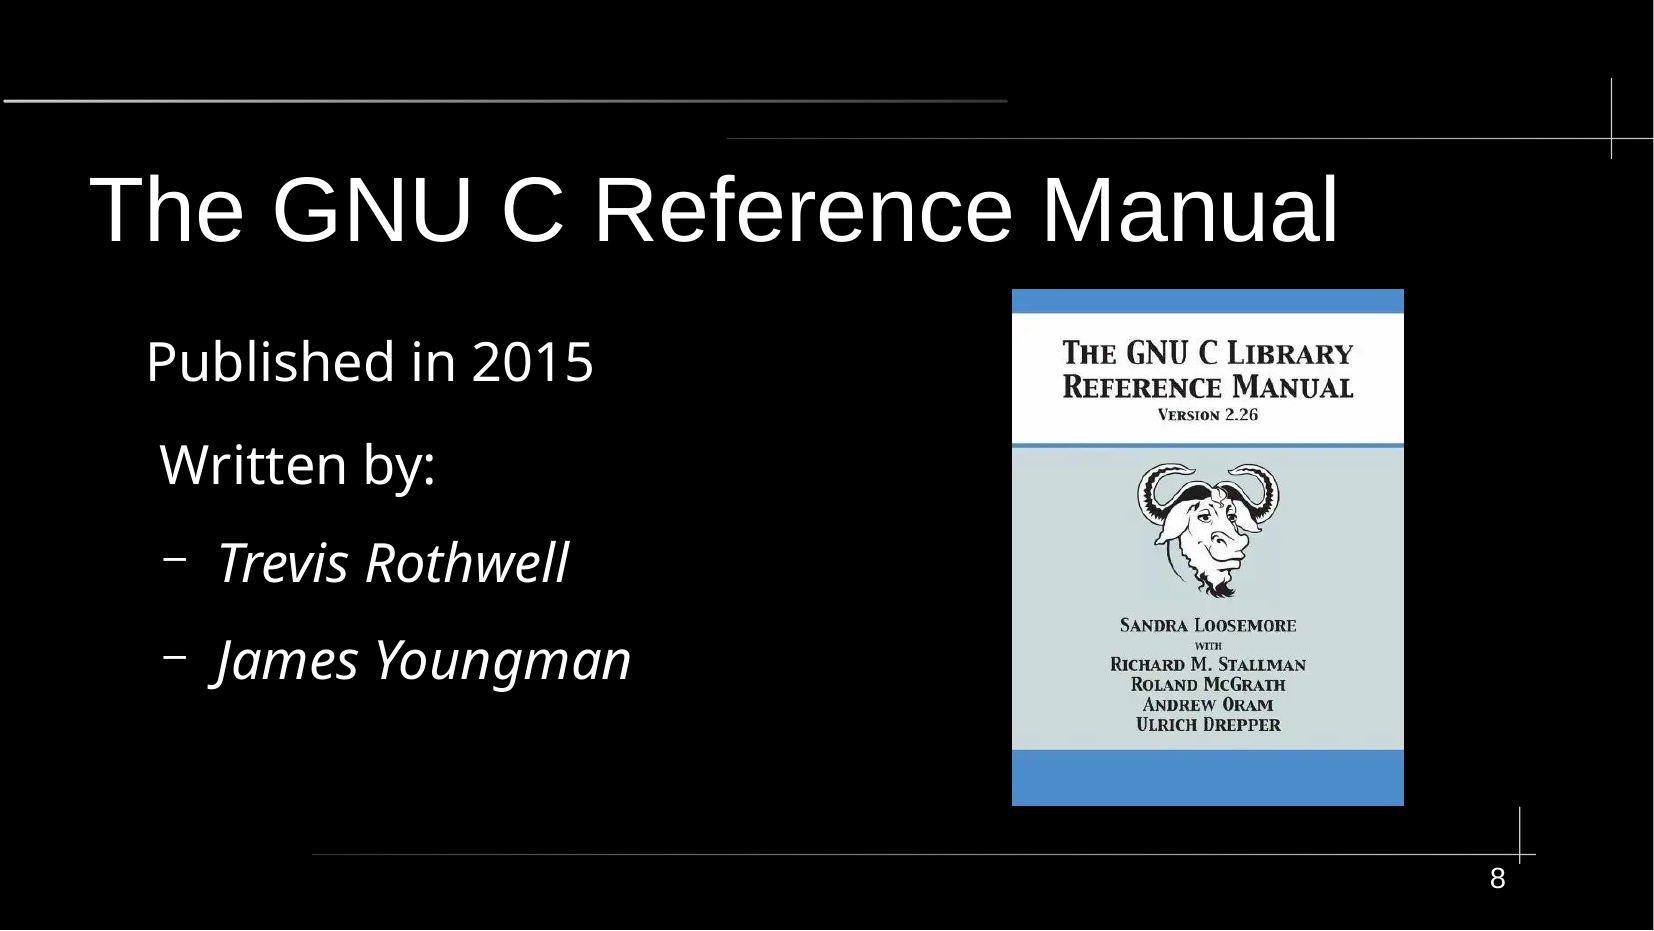

# The GNU C Reference Manual
Published in 2015
 Written by:
Trevis Rothwell
James Youngman
8